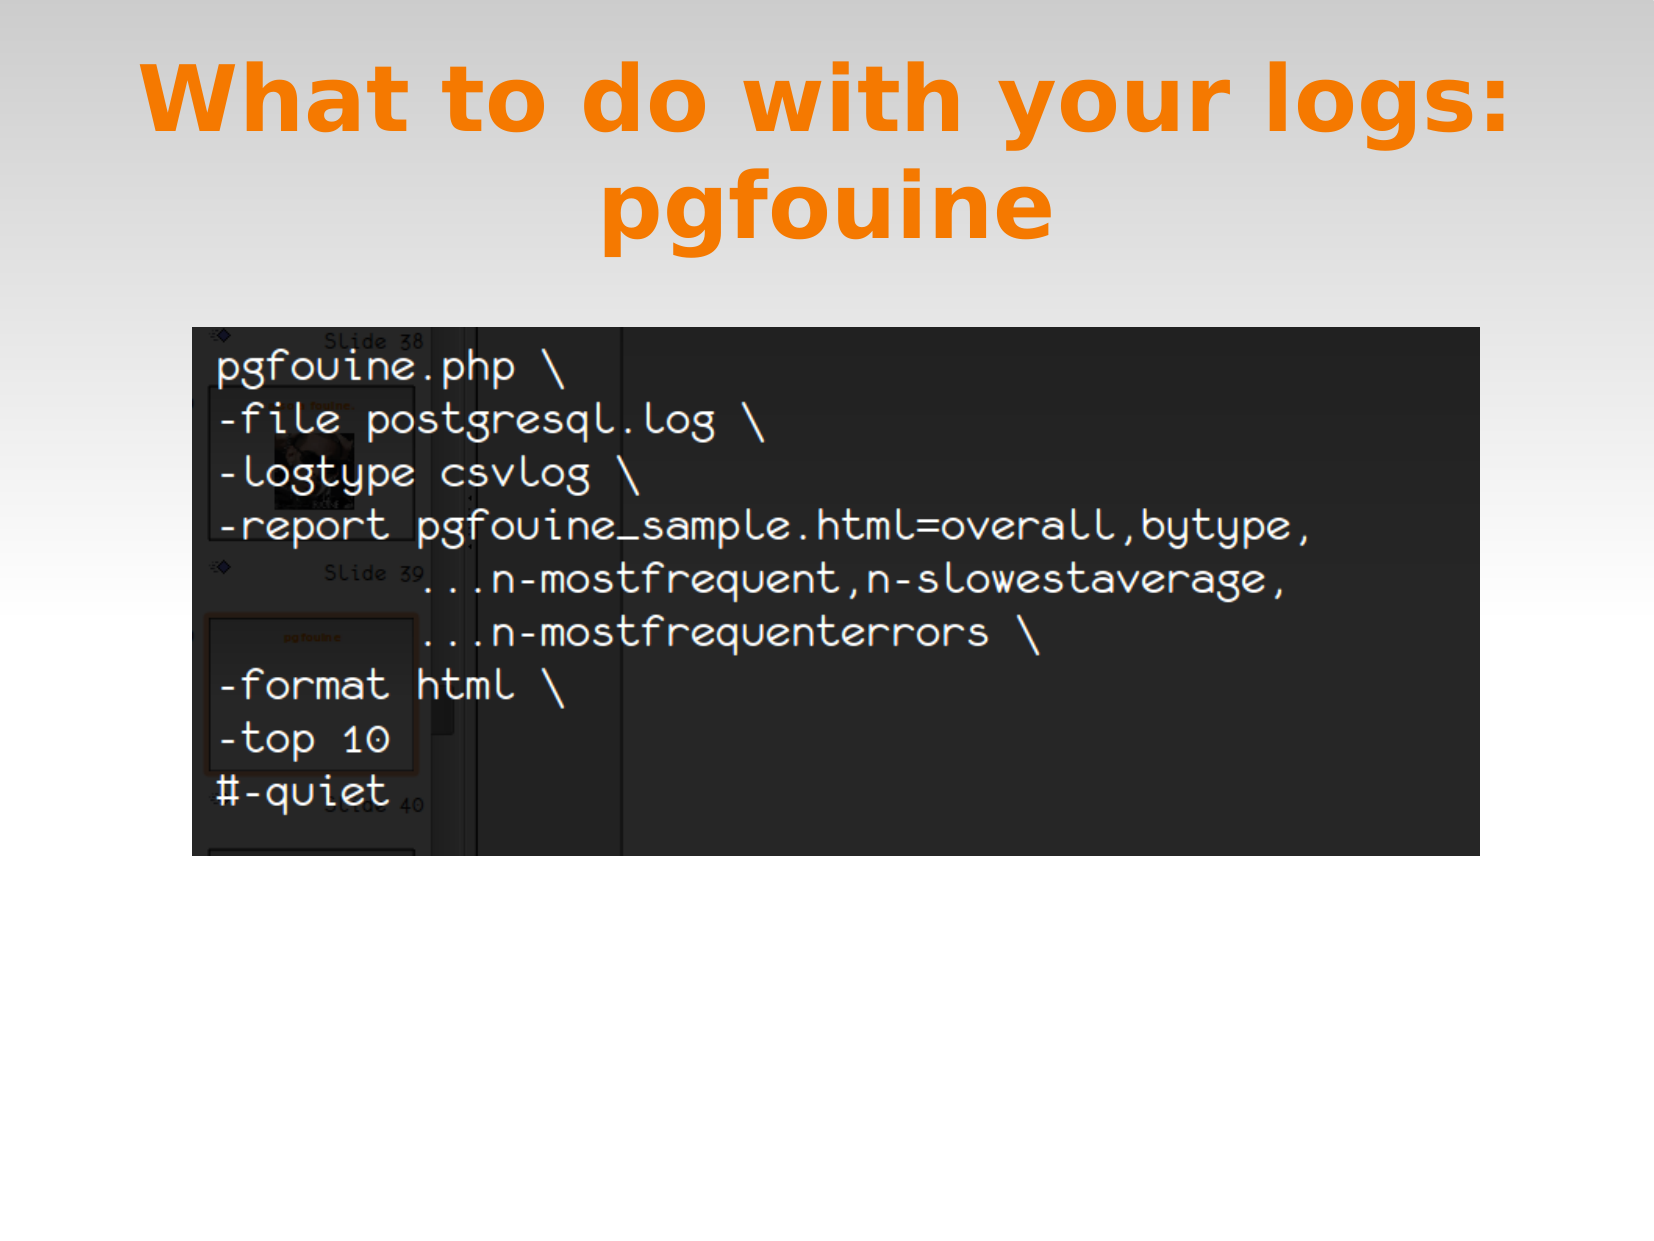

# What to do with your logs: pgfouine